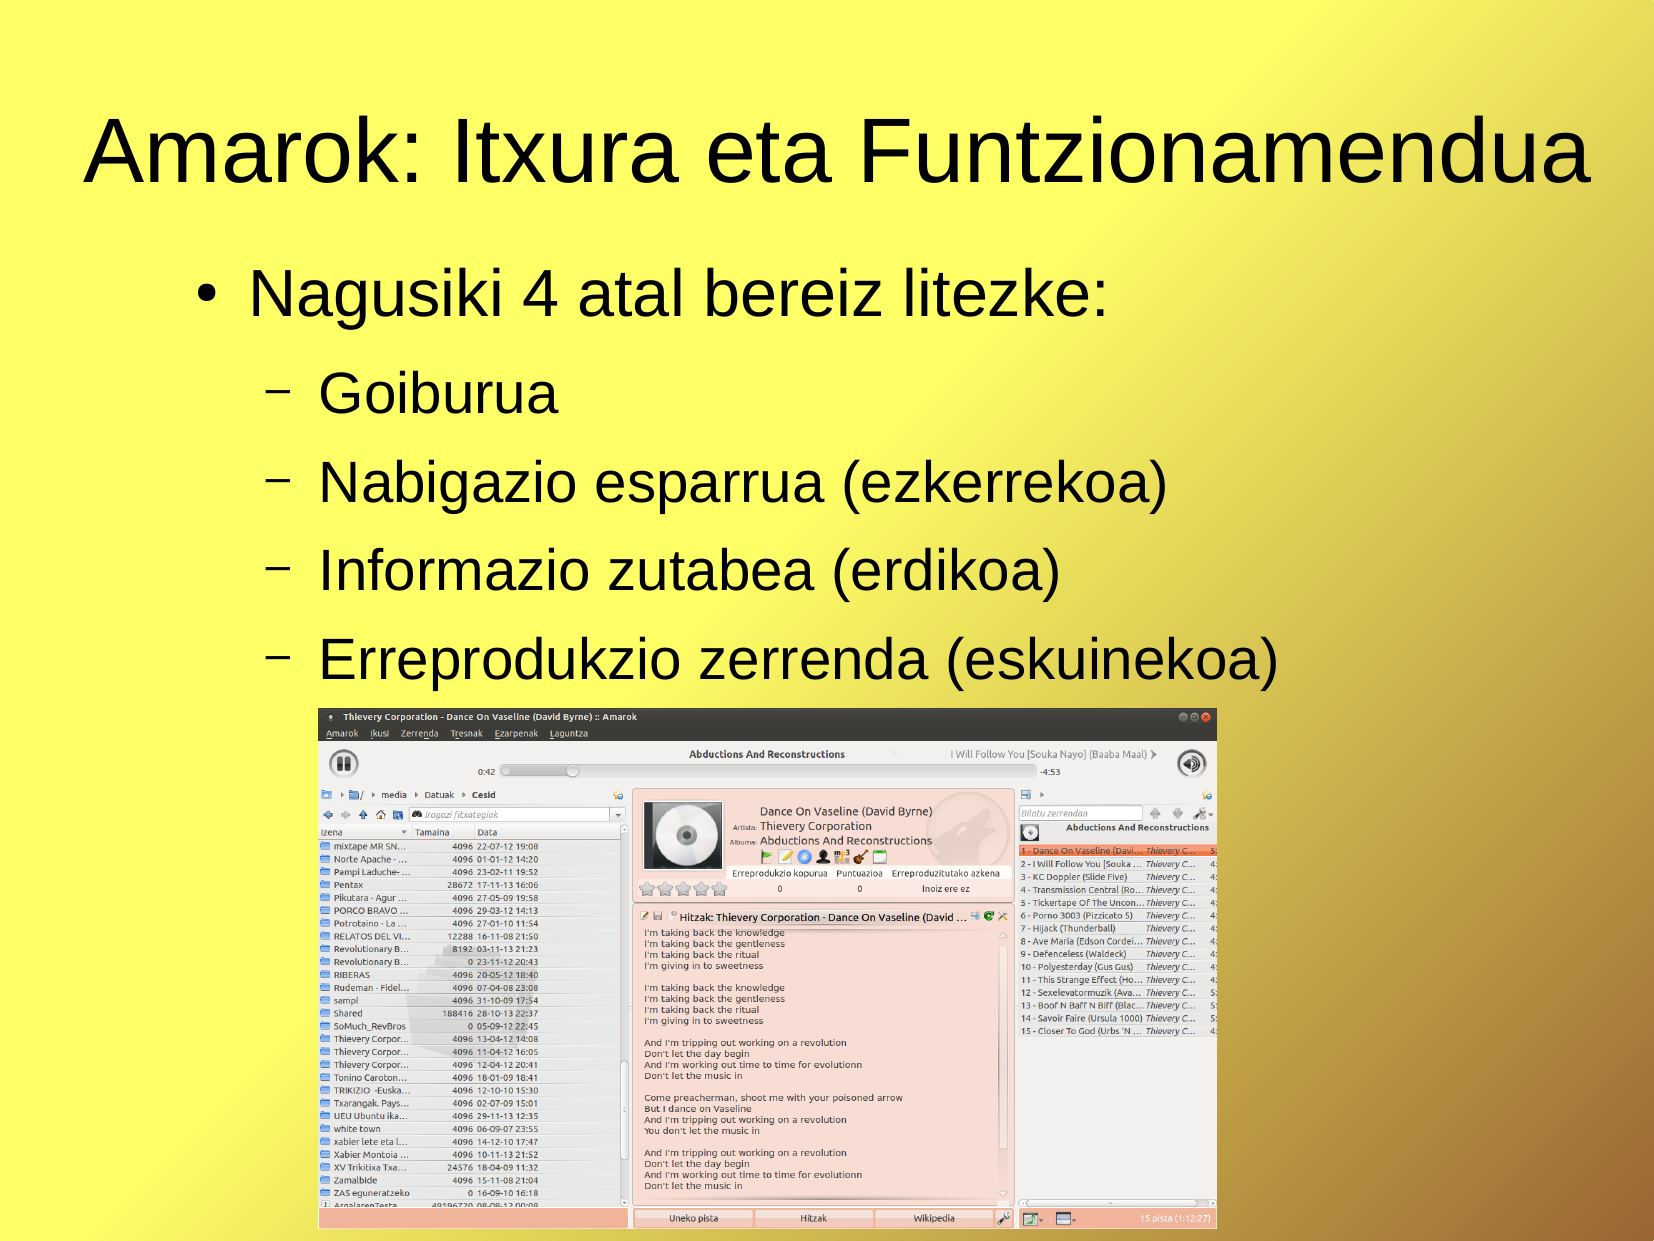

# Amarok: Itxura eta Funtzionamendua
Nagusiki 4 atal bereiz litezke:
Goiburua
Nabigazio esparrua (ezkerrekoa)
Informazio zutabea (erdikoa)
Erreprodukzio zerrenda (eskuinekoa)